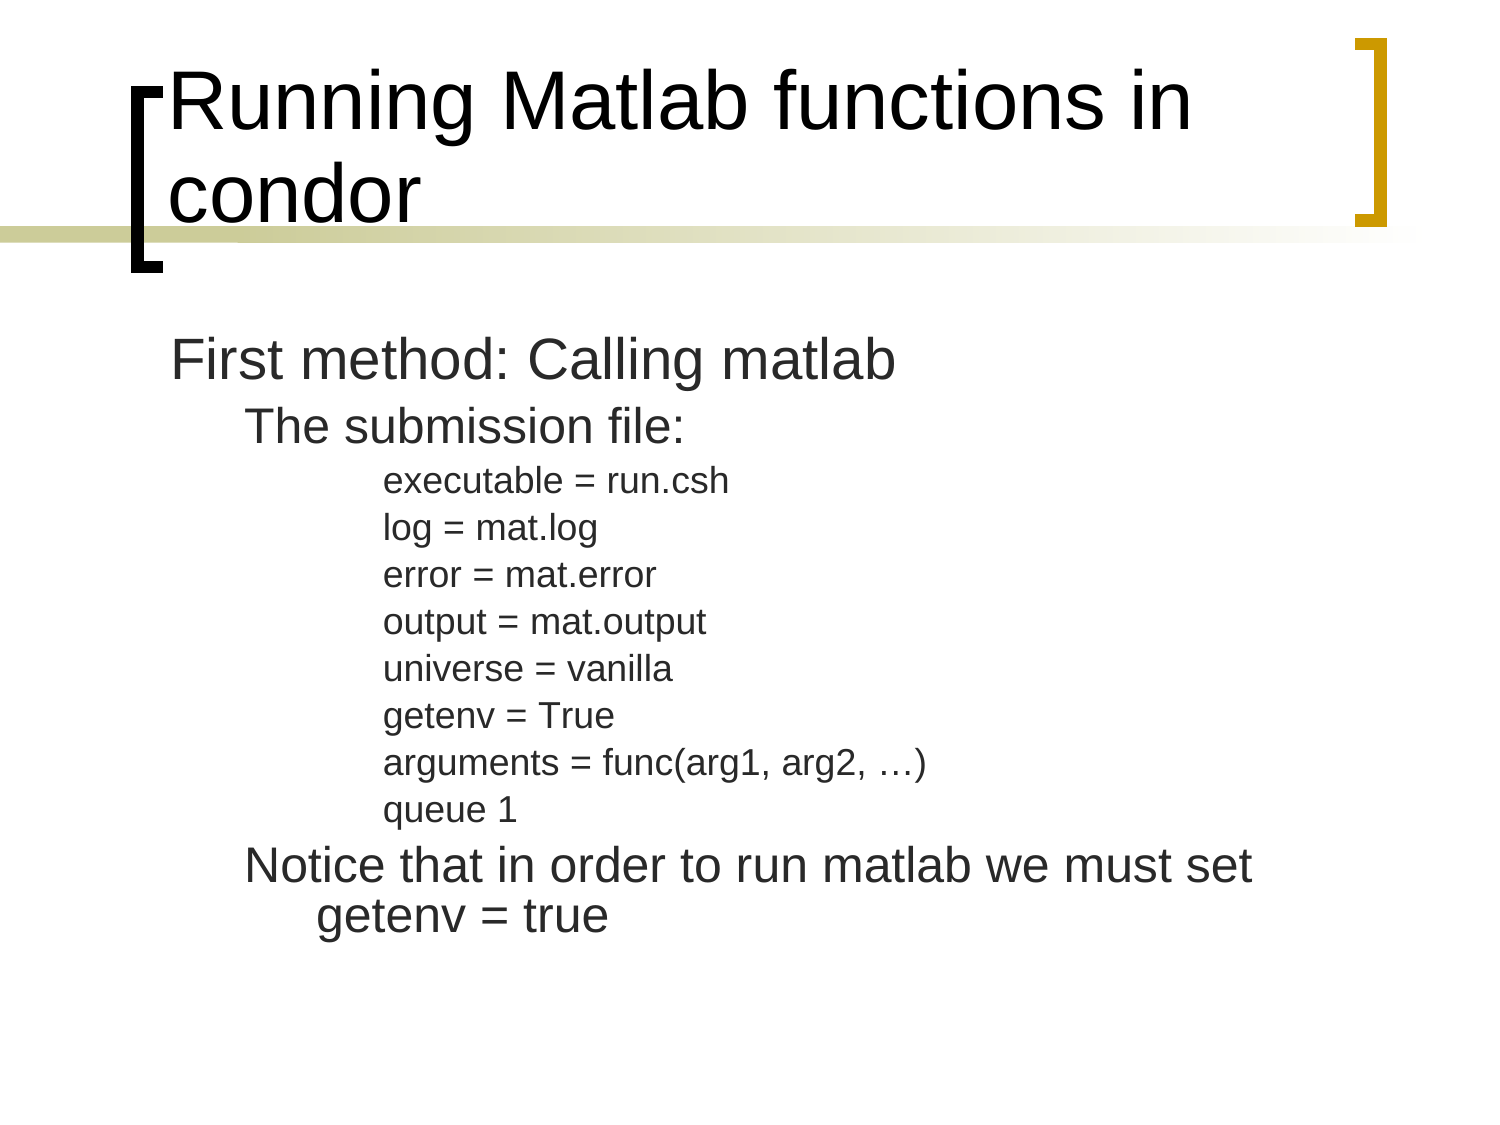

# Running Matlab functions in condor
First method: Calling matlab
The submission file:
executable = run.csh
log = mat.log
error = mat.error
output = mat.output
universe = vanilla
getenv = True
arguments = func(arg1, arg2, …)
queue 1
Notice that in order to run matlab we must set getenv = true